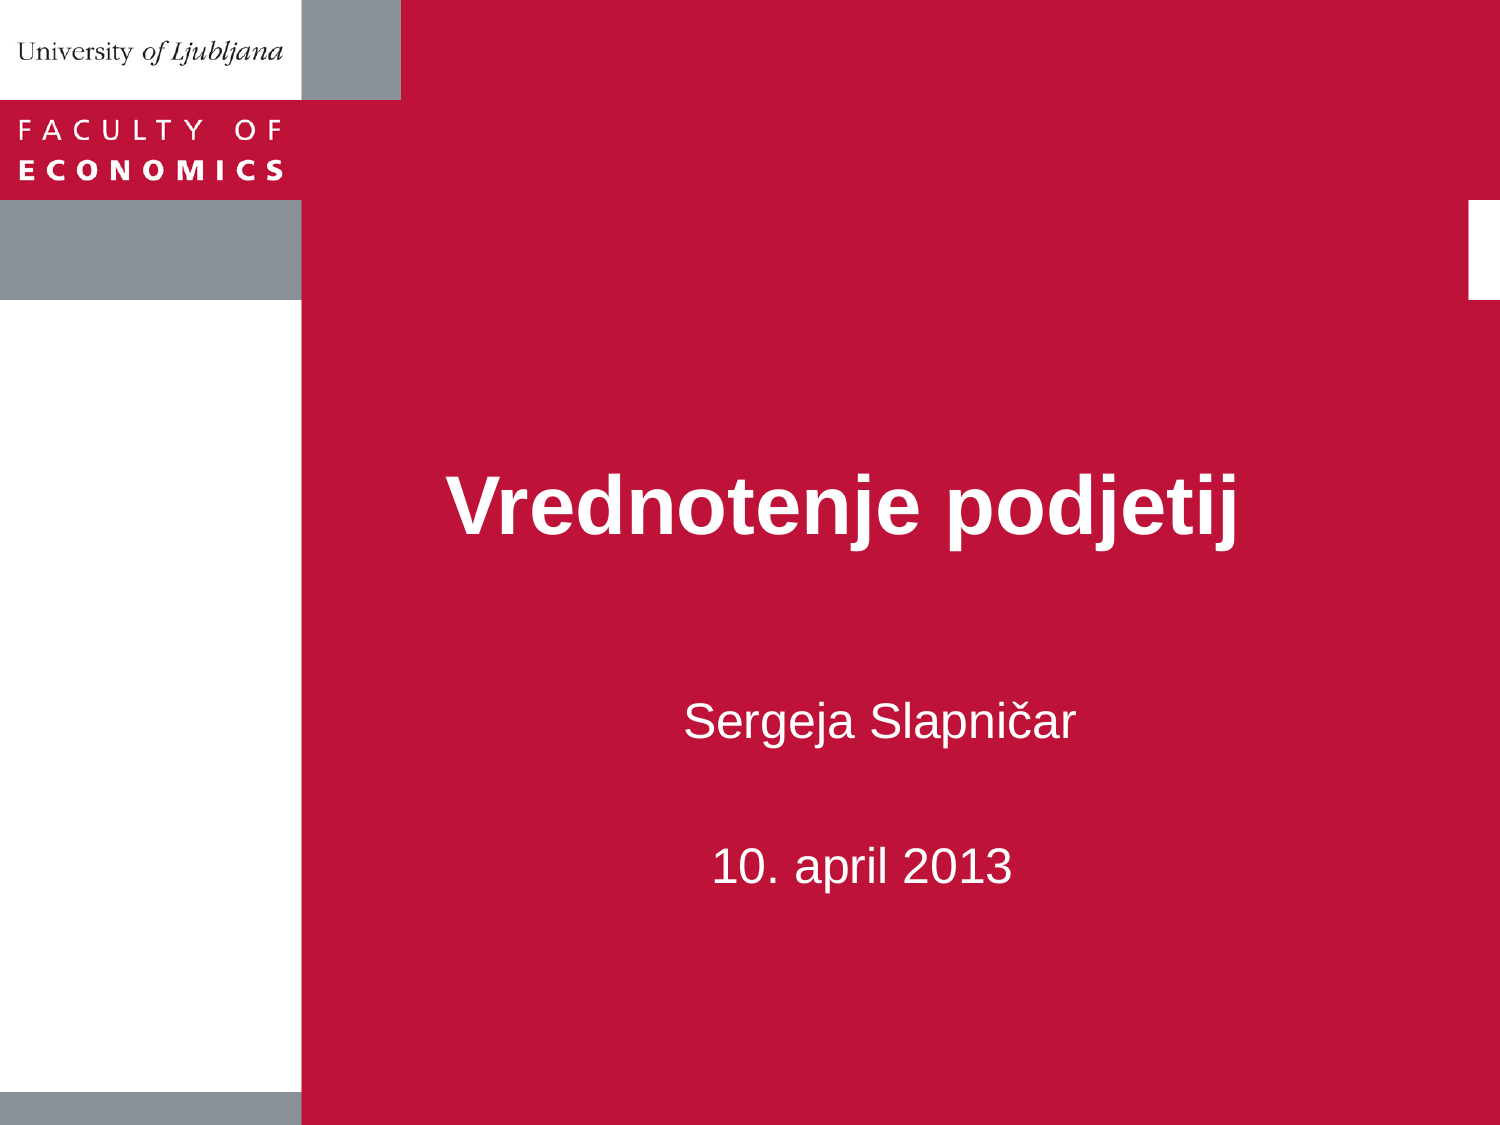

# Vrednotenje podjetij
Sergeja Slapničar
10. april 2013